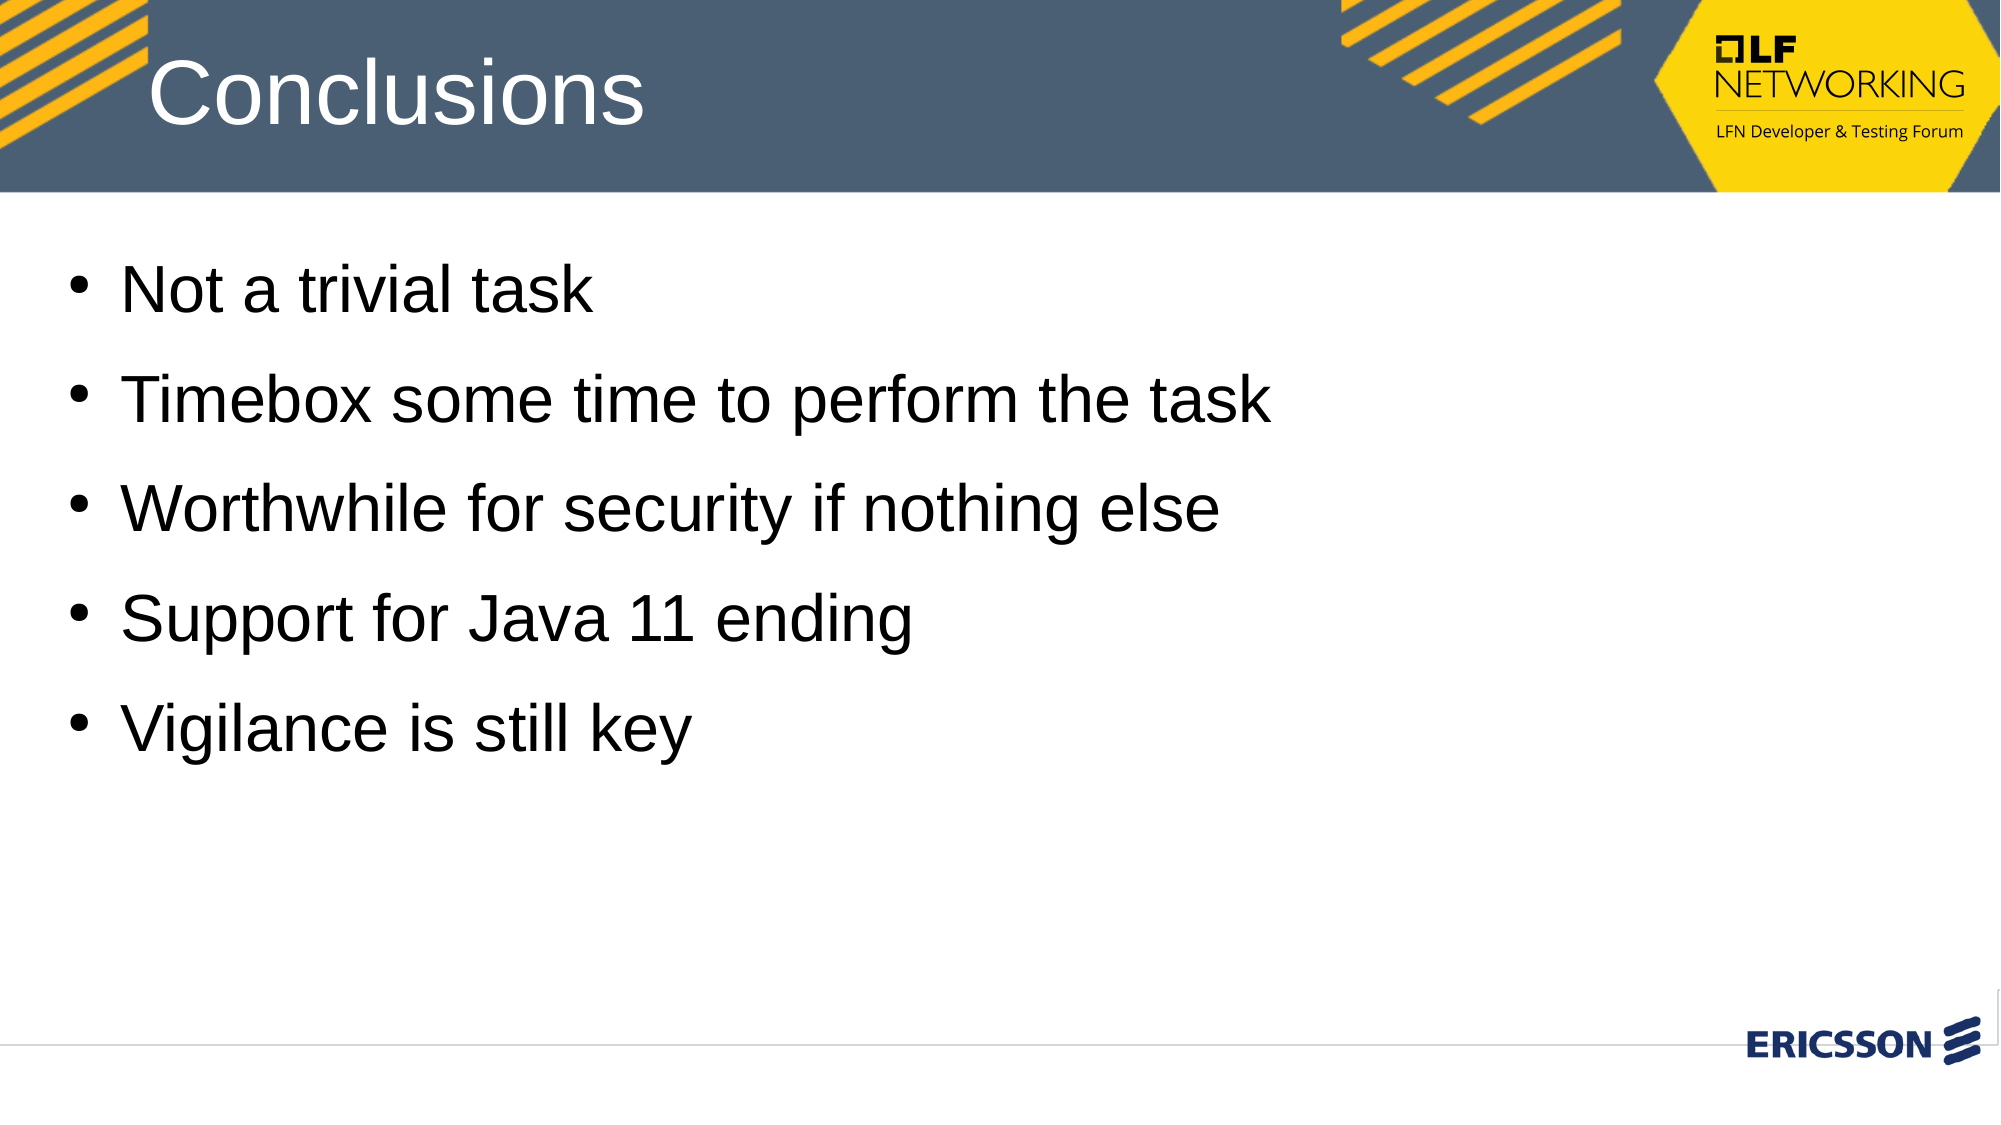

Conclusions
# Not a trivial task
Timebox some time to perform the task
Worthwhile for security if nothing else
Support for Java 11 ending
Vigilance is still key